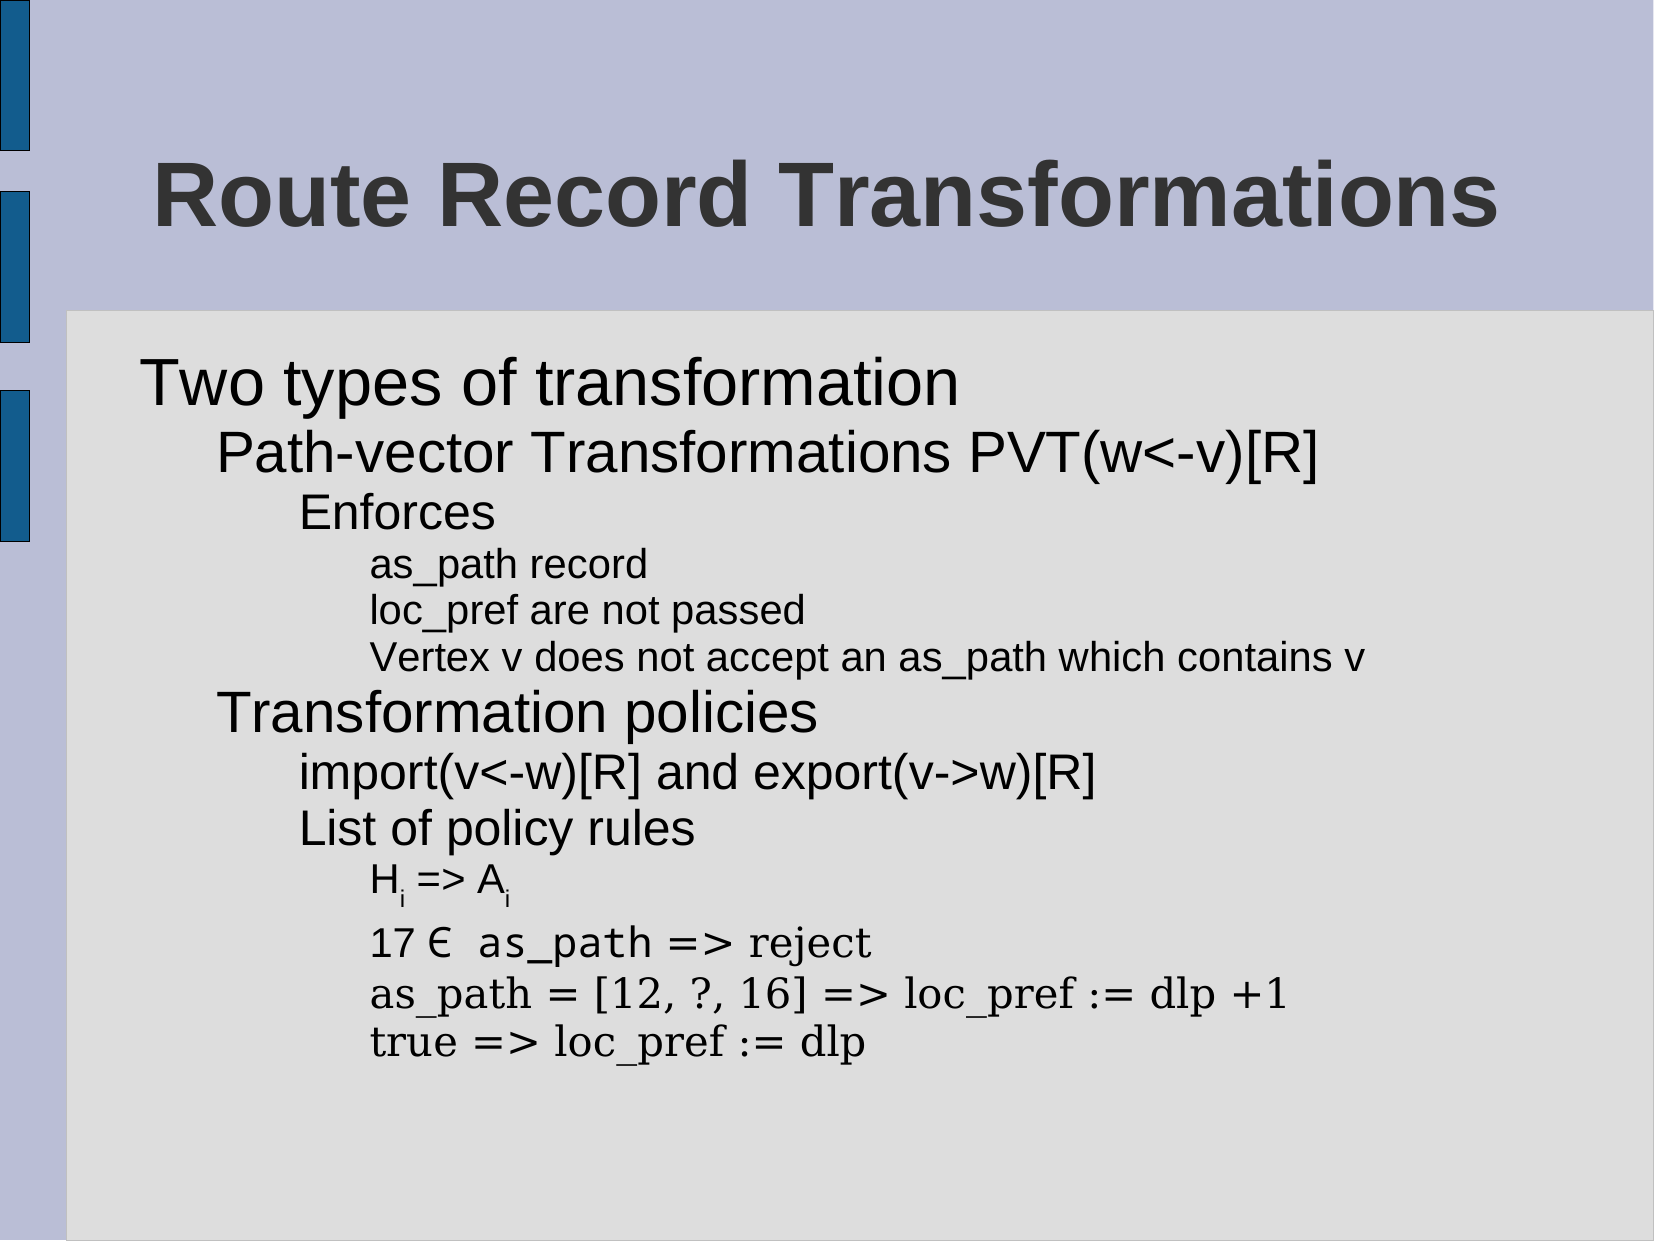

# Route Record Transformations
Two types of transformation
Path-vector Transformations PVT(w<-v)[R]
Enforces
as_path record
loc_pref are not passed
Vertex v does not accept an as_path which contains v
Transformation policies
import(v<-w)[R] and export(v->w)[R]
List of policy rules
Hi => Ai
17 Є as_path => reject
as_path = [12, ?, 16] => loc_pref := dlp +1
true => loc_pref := dlp